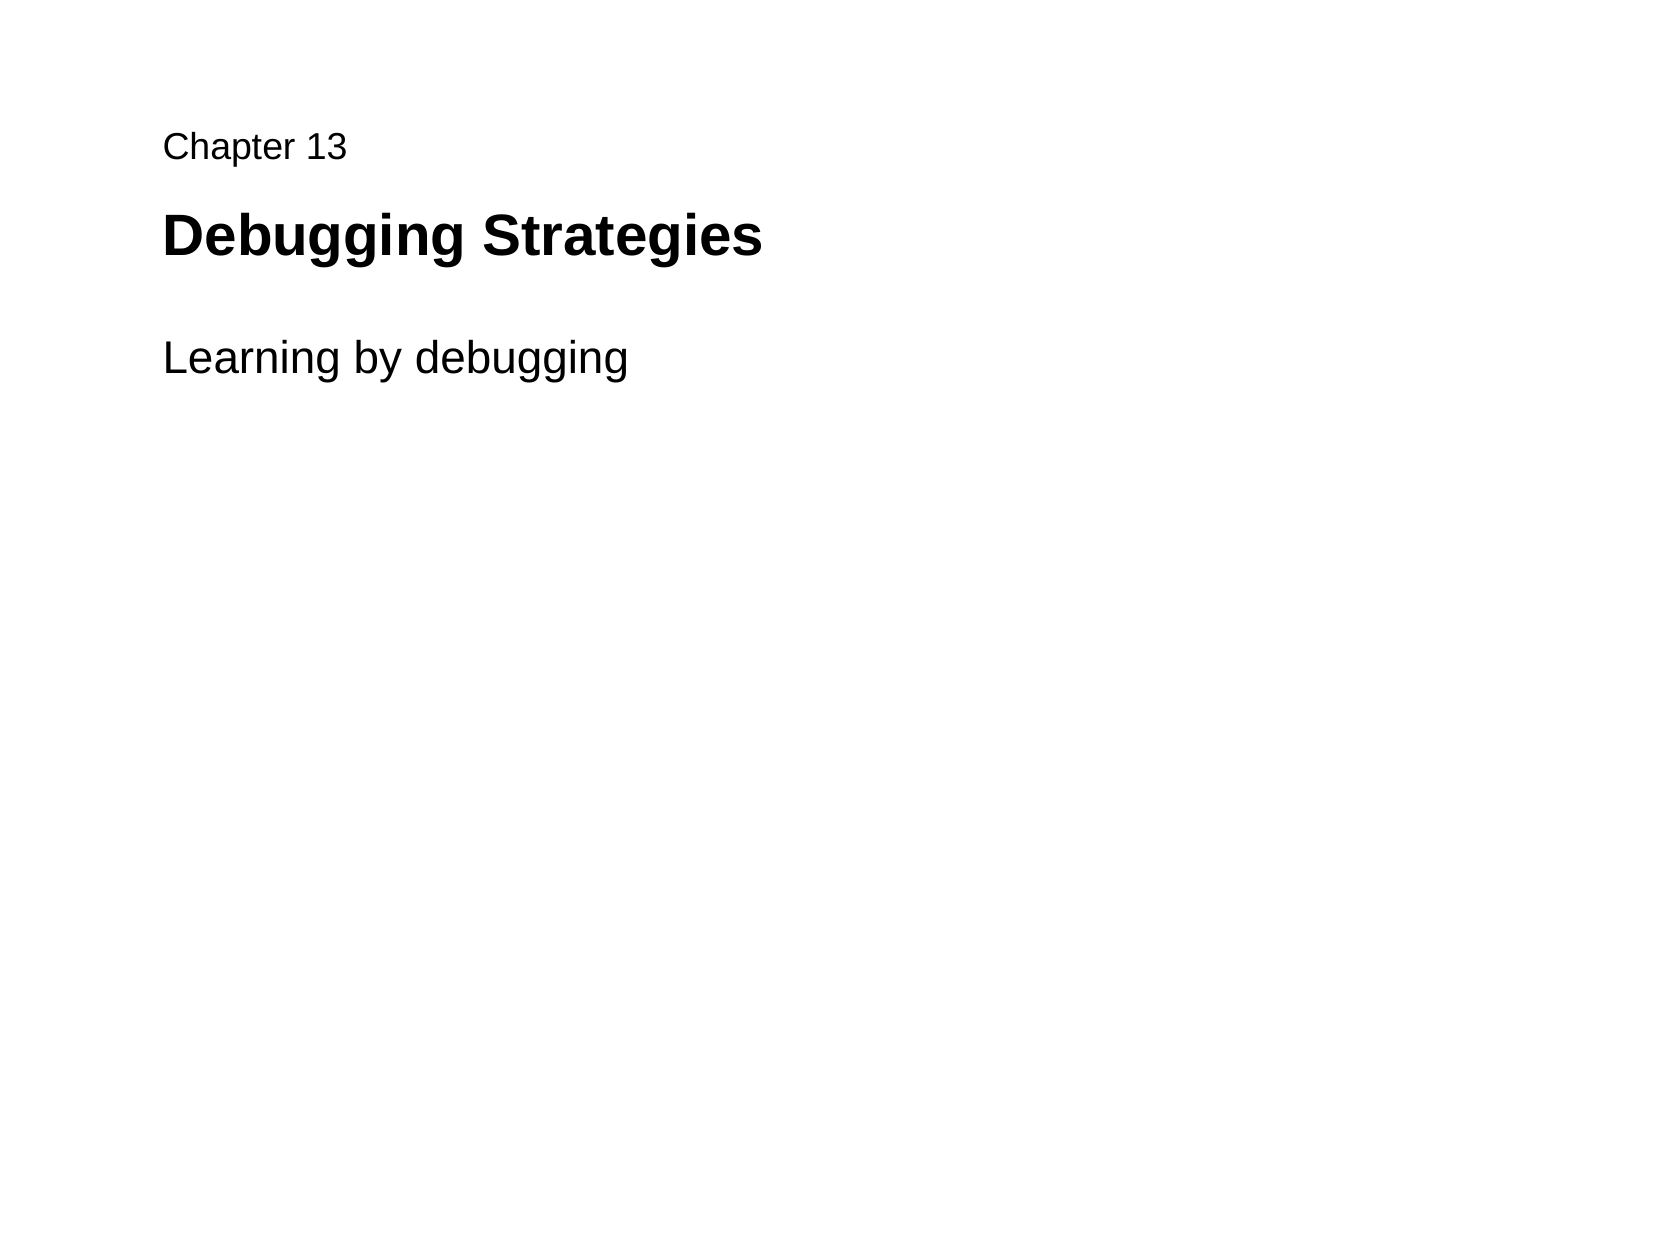

Chapter 13
Debugging Strategies
Learning by debugging